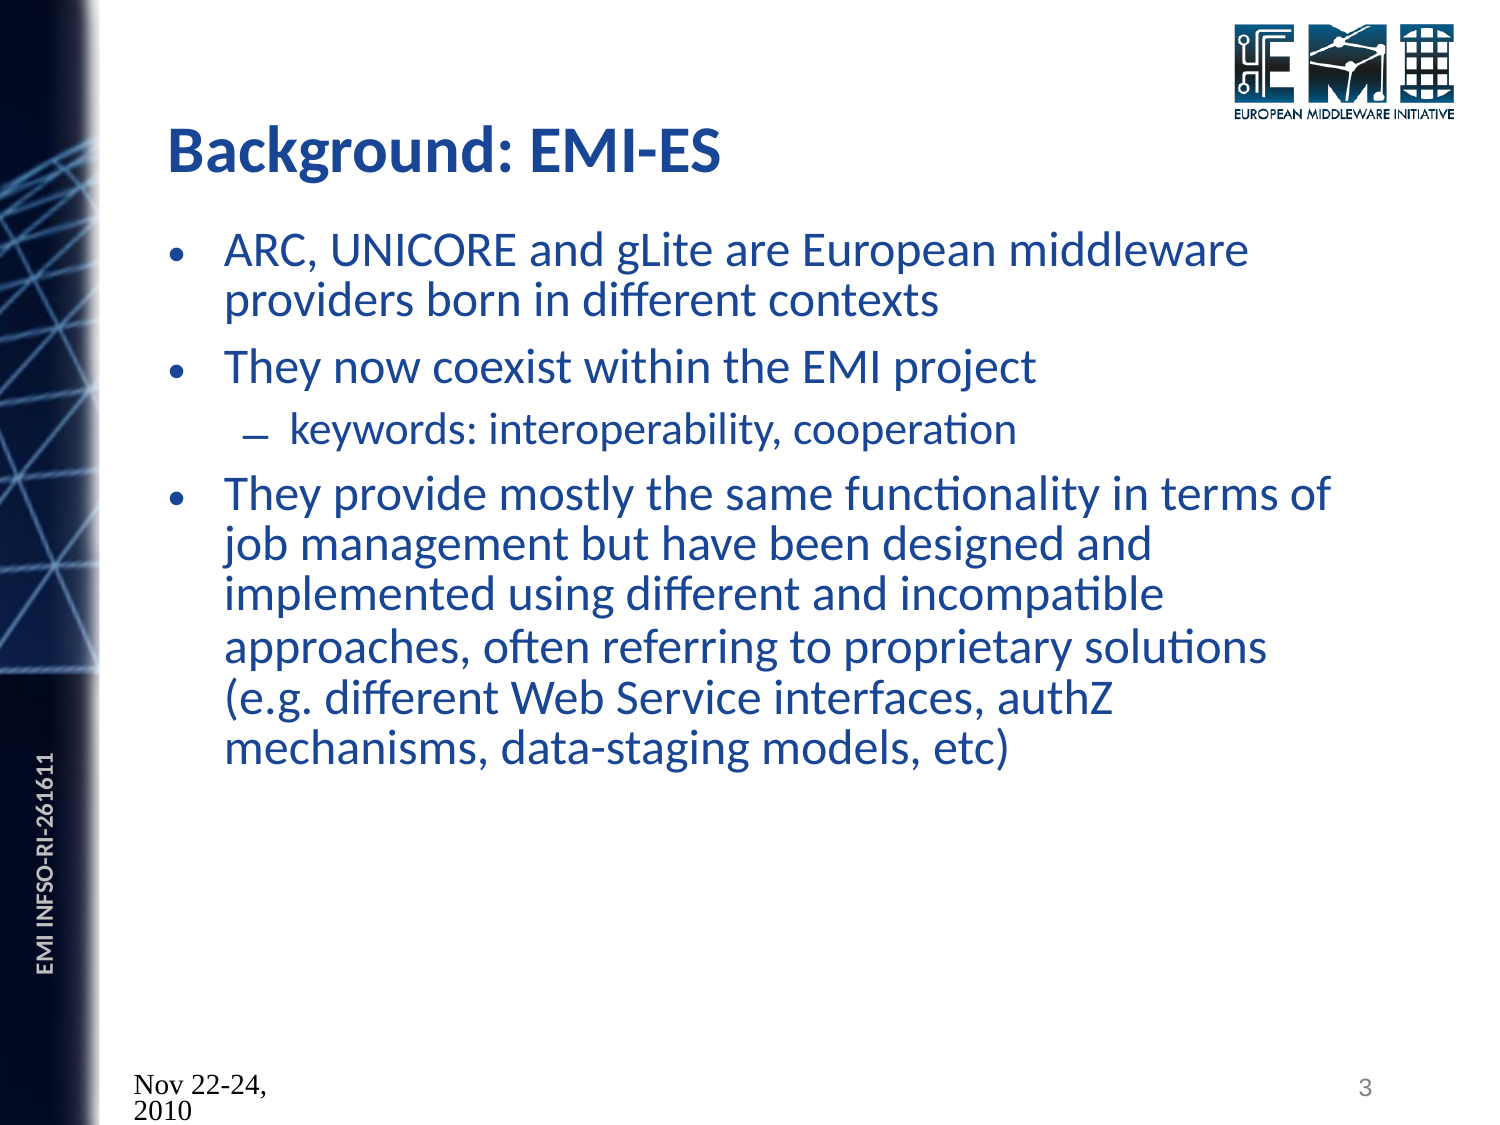

Background: EMI-ES
# ARC, UNICORE and gLite are European middleware providers born in different contexts
They now coexist within the EMI project
keywords: interoperability, cooperation
They provide mostly the same functionality in terms of job management but have been designed and implemented using different and incompatible approaches, often referring to proprietary solutions (e.g. different Web Service interfaces, authZ mechanisms, data-staging models, etc)
Nov 22-24, 2010